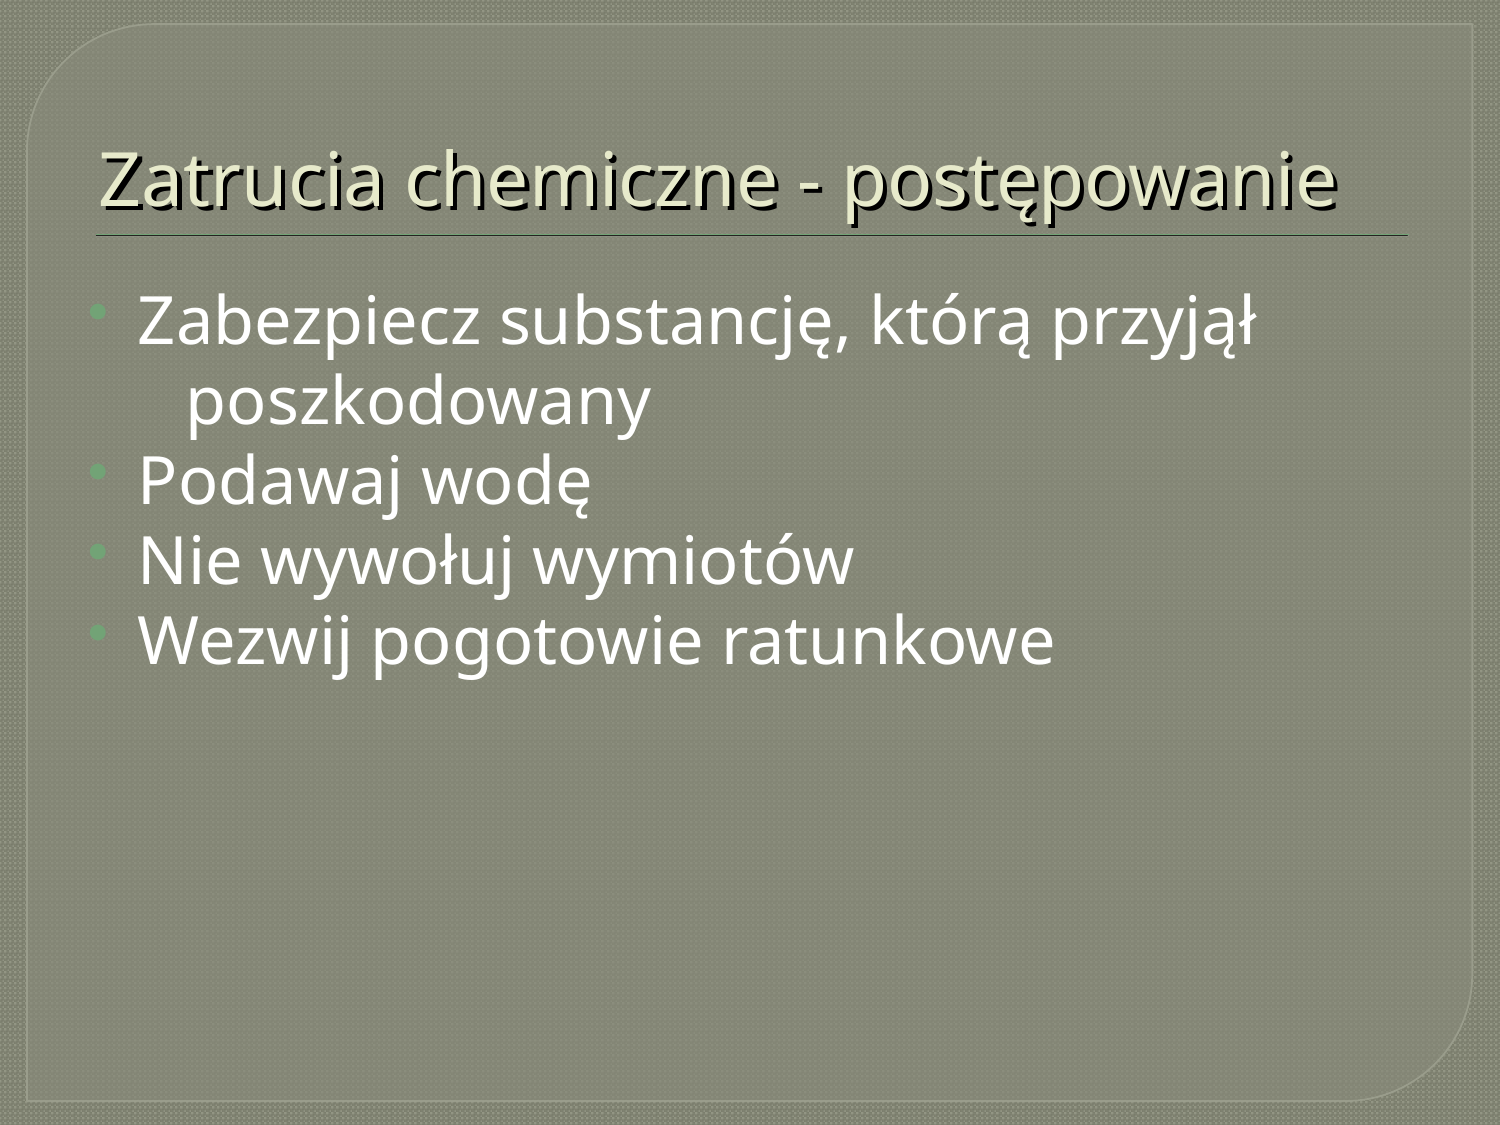

# Zatrucia chemiczne - postępowanie
Zabezpiecz substancję, którą przyjął poszkodowany
Podawaj wodę
Nie wywołuj wymiotów
Wezwij pogotowie ratunkowe